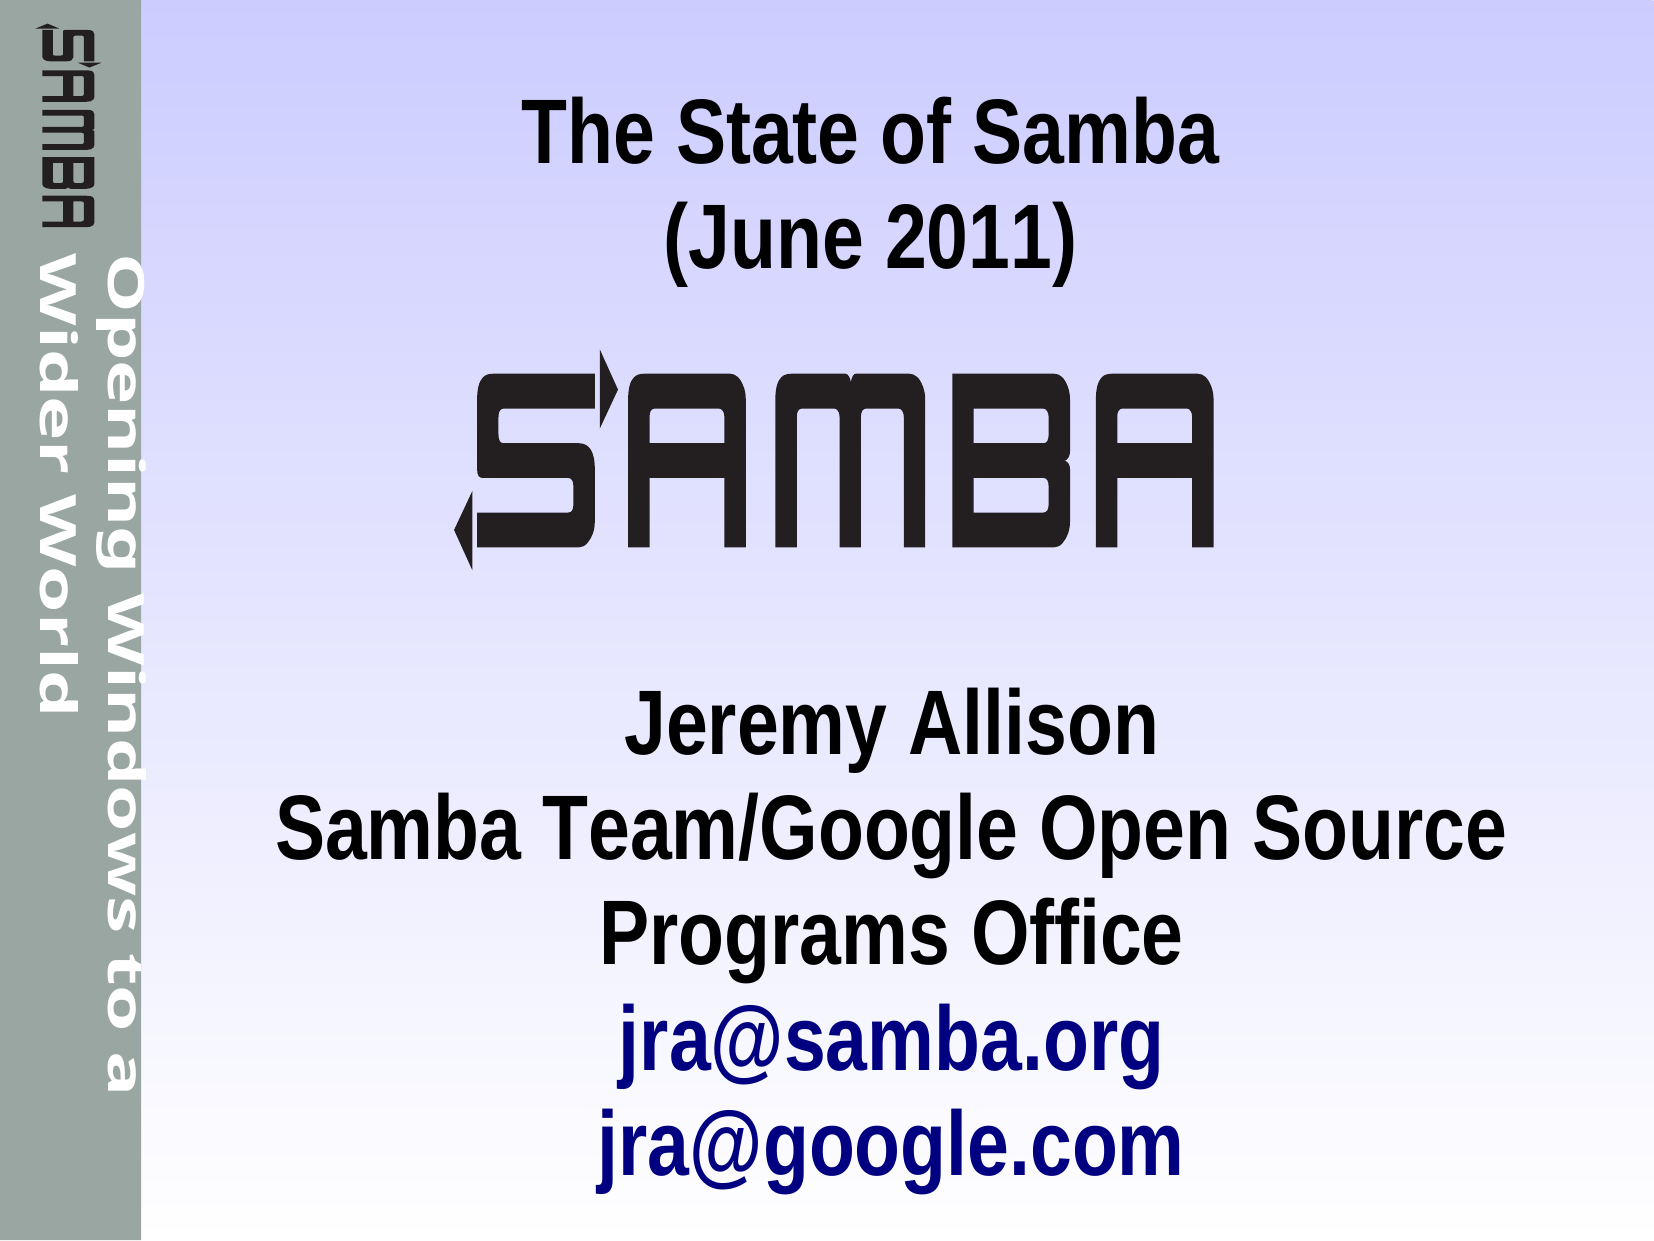

# The State of Samba (June 2011)
Jeremy Allison
Samba Team/Google Open Source Programs Office
jra@samba.org
jra@google.com